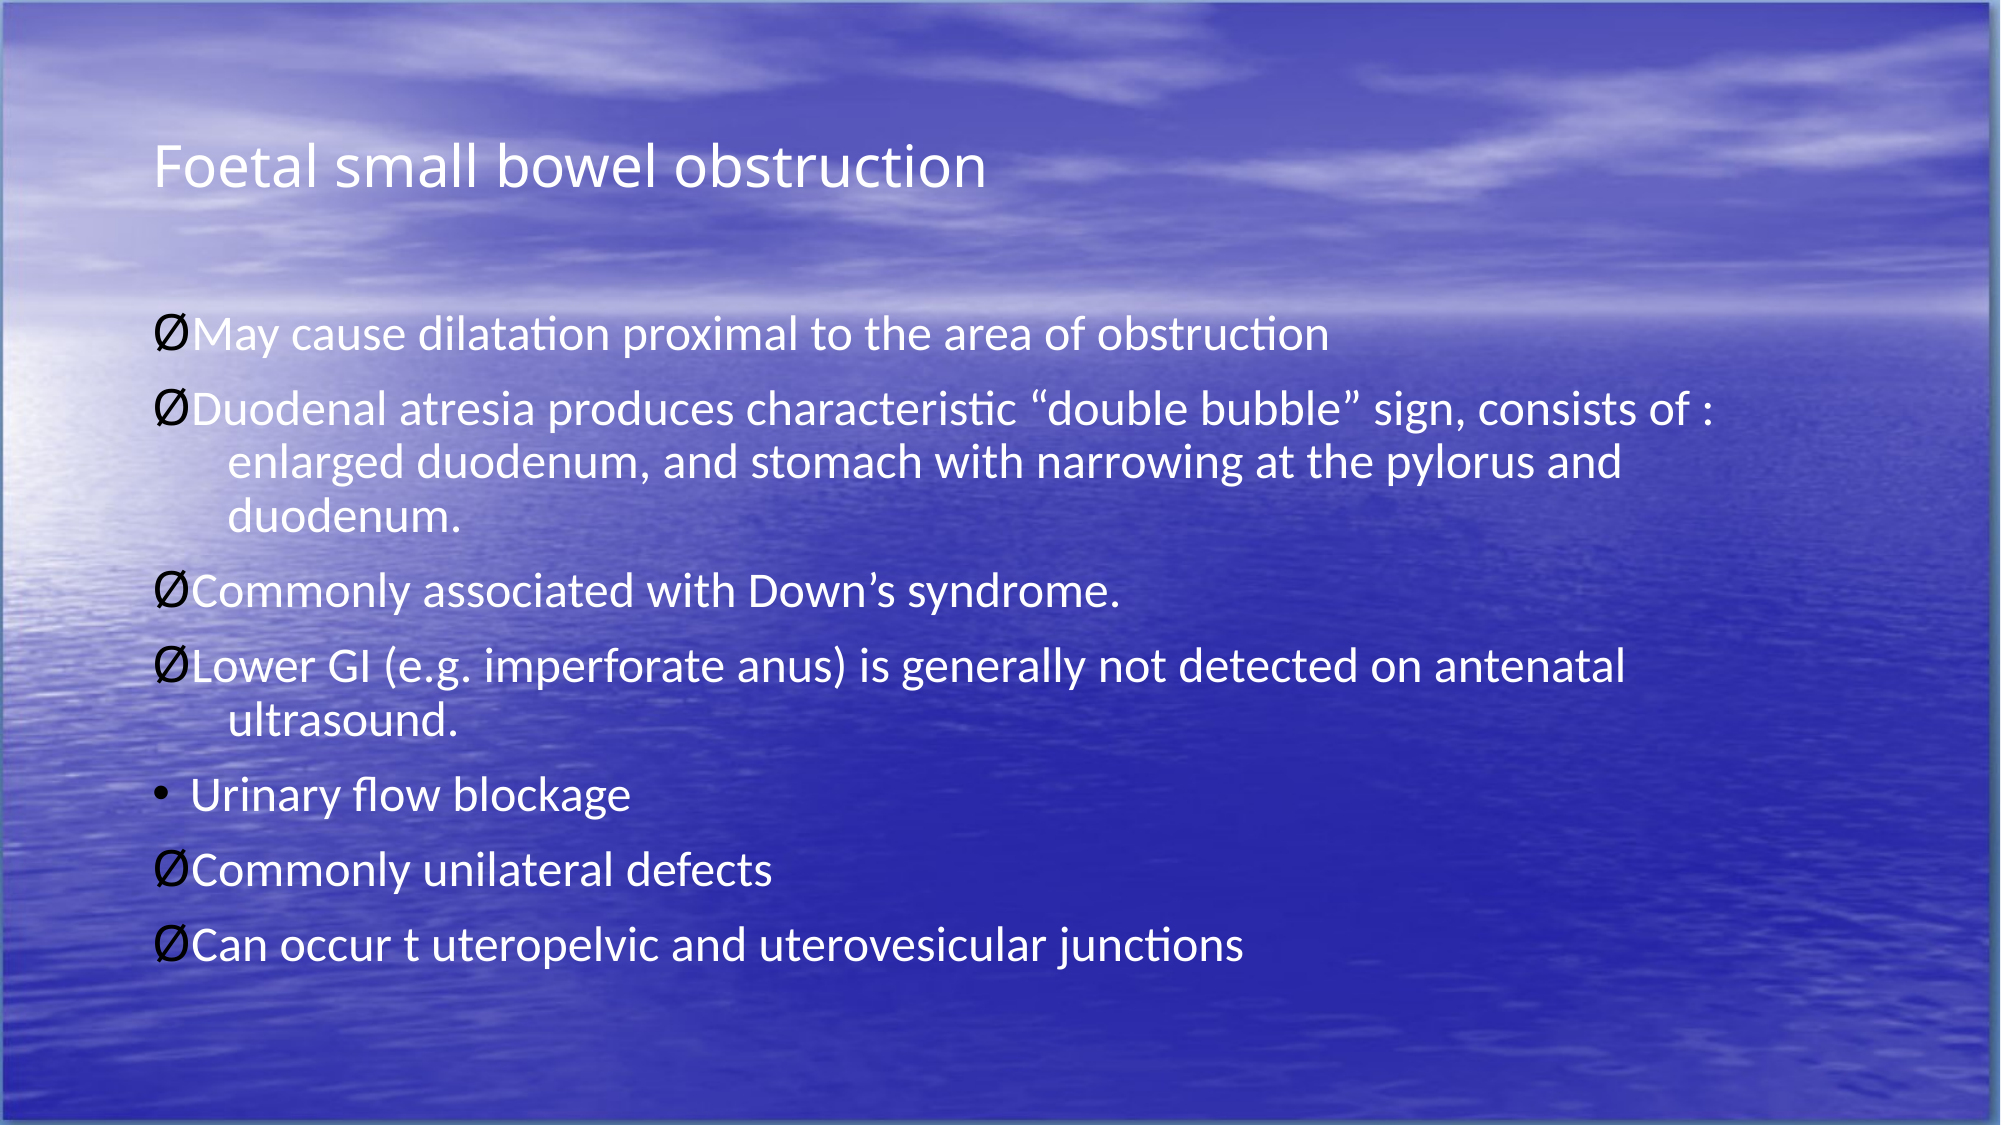

# Foetal small bowel obstruction
May cause dilatation proximal to the area of obstruction
Duodenal atresia produces characteristic “double bubble” sign, consists of : enlarged duodenum, and stomach with narrowing at the pylorus and duodenum.
Commonly associated with Down’s syndrome.
Lower GI (e.g. imperforate anus) is generally not detected on antenatal ultrasound.
Urinary flow blockage
Commonly unilateral defects
Can occur t uteropelvic and uterovesicular junctions